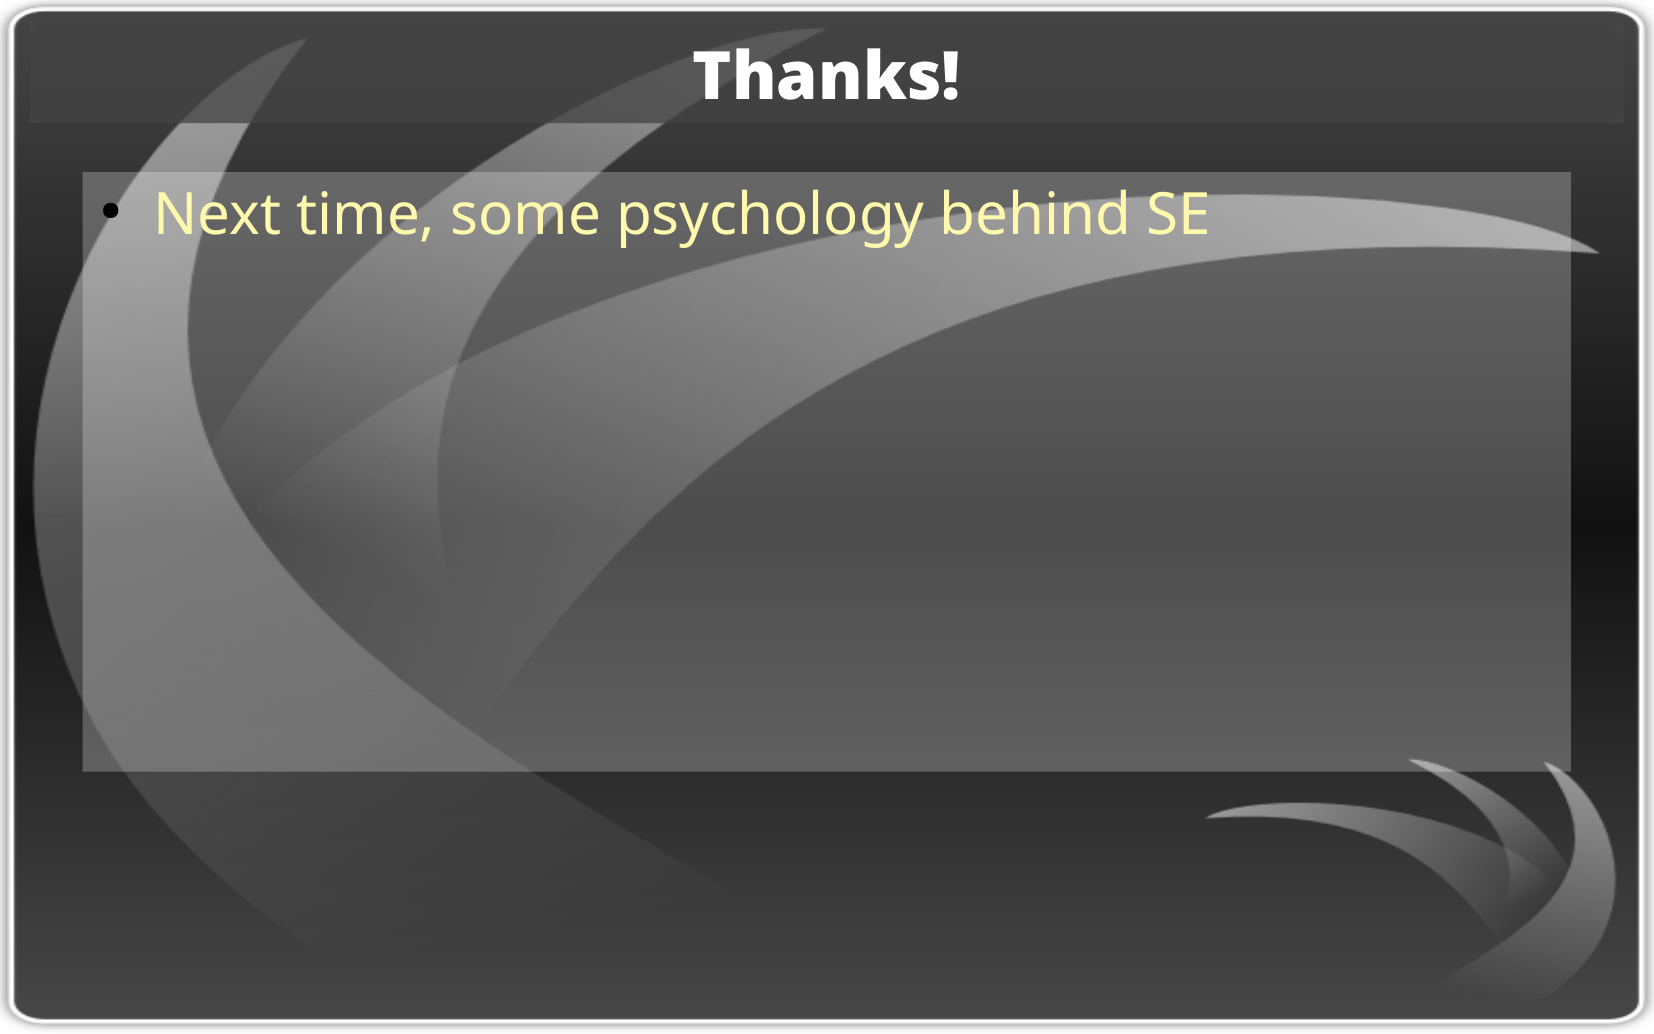

# Thanks!
Next time, some psychology behind SE